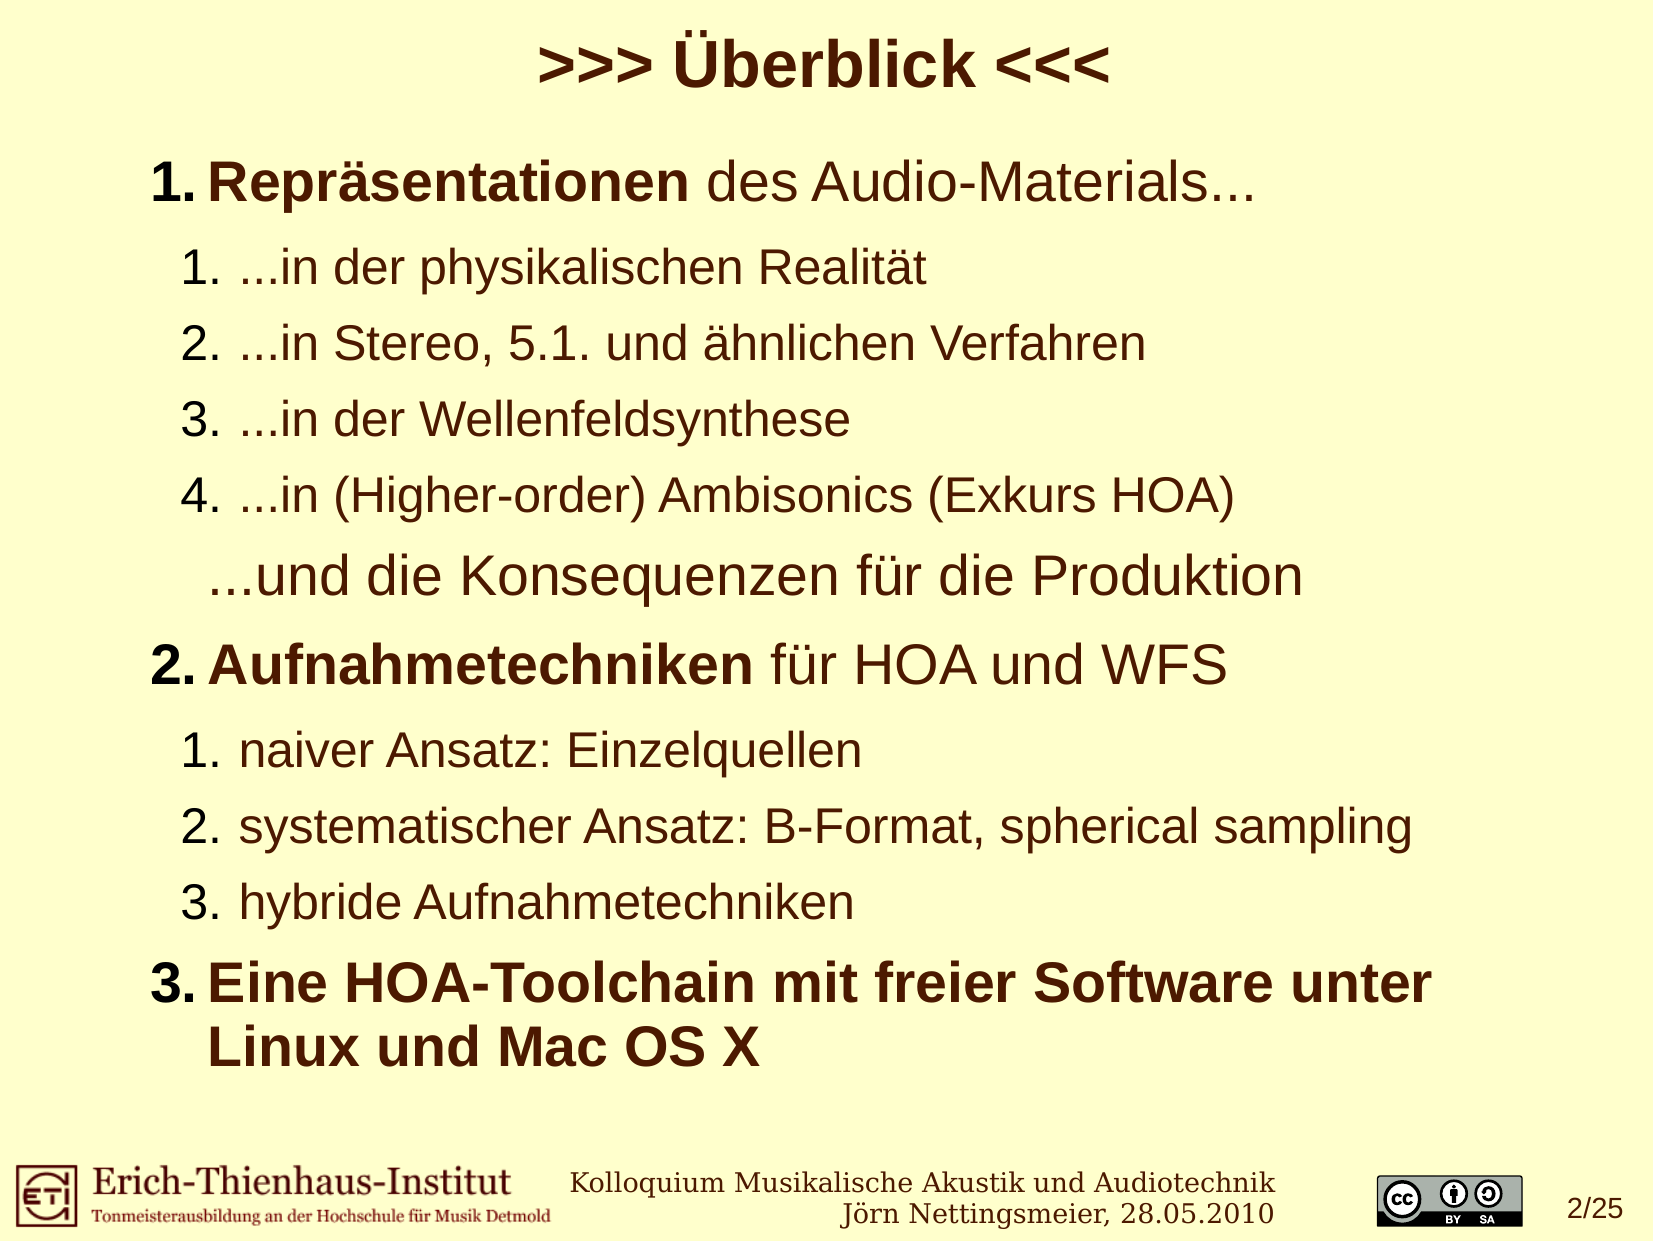

# >>> Überblick <<<
Repräsentationen des Audio-Materials...
...in der physikalischen Realität
...in Stereo, 5.1. und ähnlichen Verfahren
...in der Wellenfeldsynthese
...in (Higher-order) Ambisonics (Exkurs HOA)
...und die Konsequenzen für die Produktion
Aufnahmetechniken für HOA und WFS
naiver Ansatz: Einzelquellen
systematischer Ansatz: B-Format, spherical sampling
hybride Aufnahmetechniken
Eine HOA-Toolchain mit freier Software unter Linux und Mac OS X